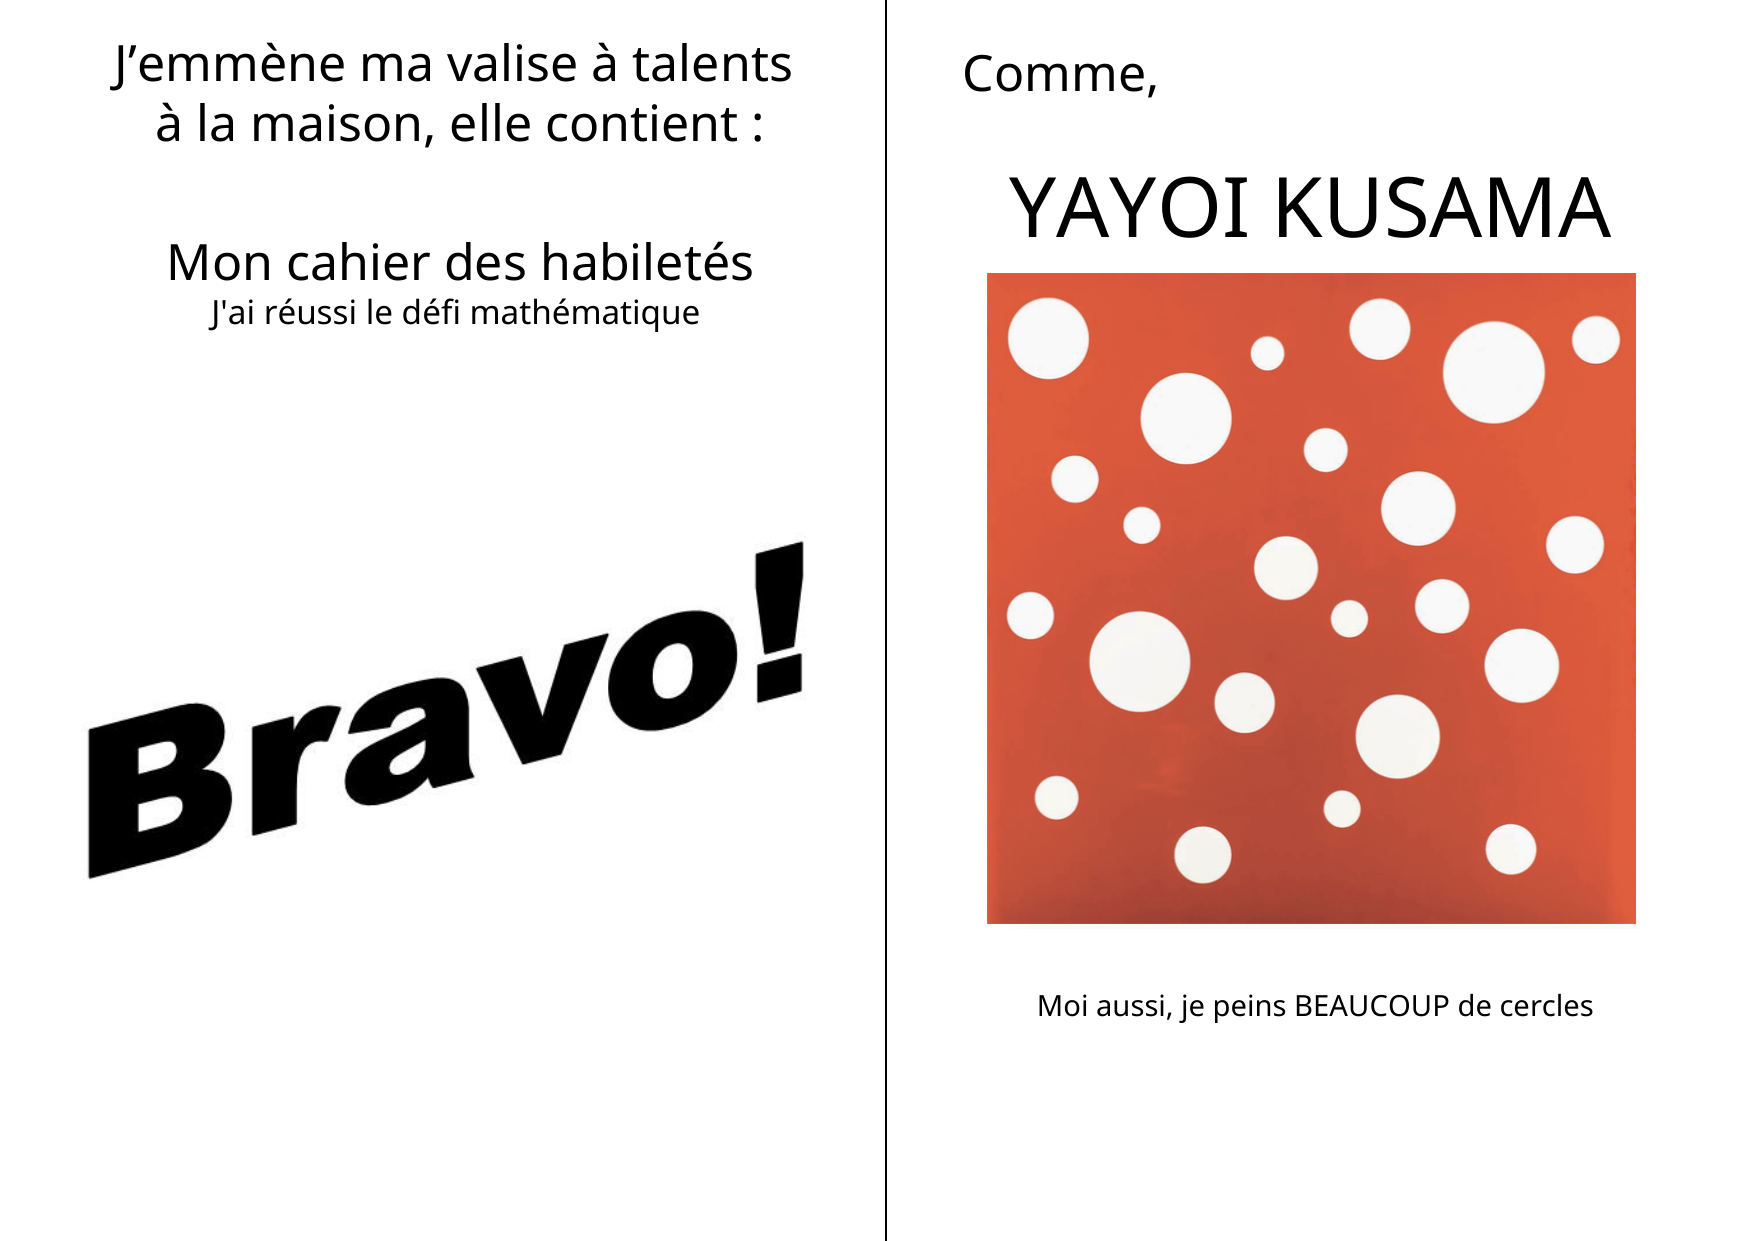

J’emmène ma valise à talents
à la maison, elle contient :
Mon cahier des habiletés
J'ai réussi le défi mathématique
Comme,
YAYOI KUSAMA
Moi aussi, je peins BEAUCOUP de cercles